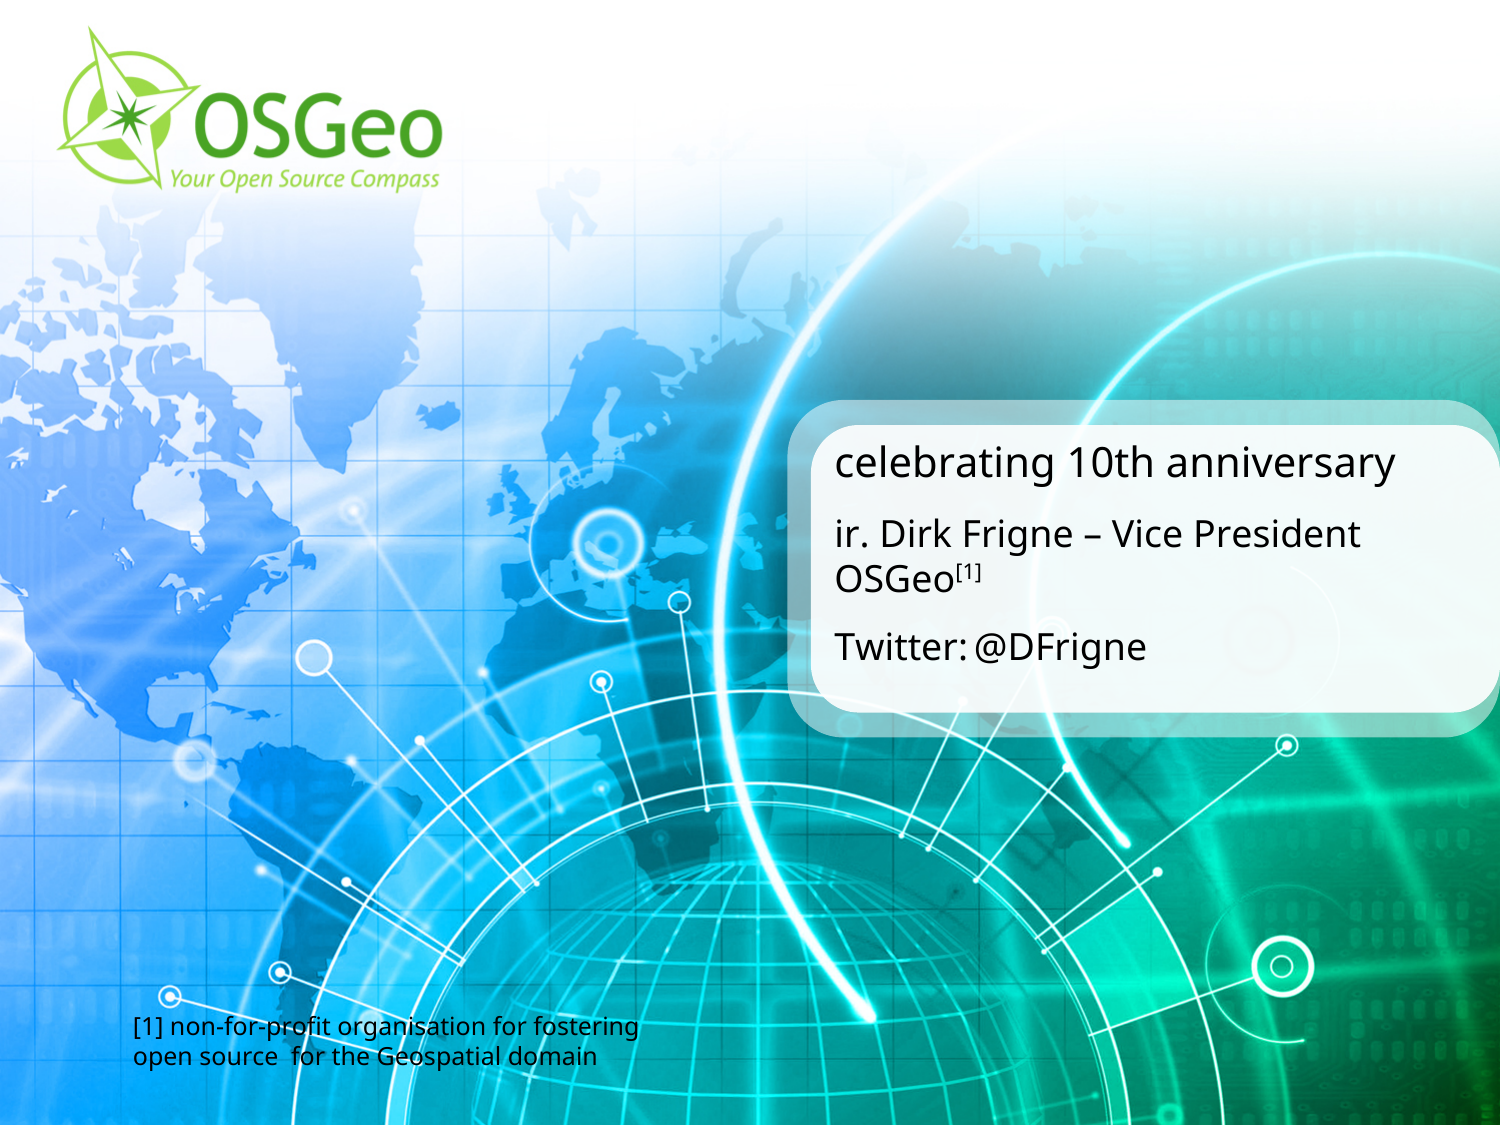

celebrating 10th anniversary
ir. Dirk Frigne – Vice President OSGeo[1]
Twitter: @DFrigne
[1] non-for-profit organisation for fostering
open source for the Geospatial domain
09/24/16
© ir. Dirk Frigne, 2016 CC-BY-SA
1